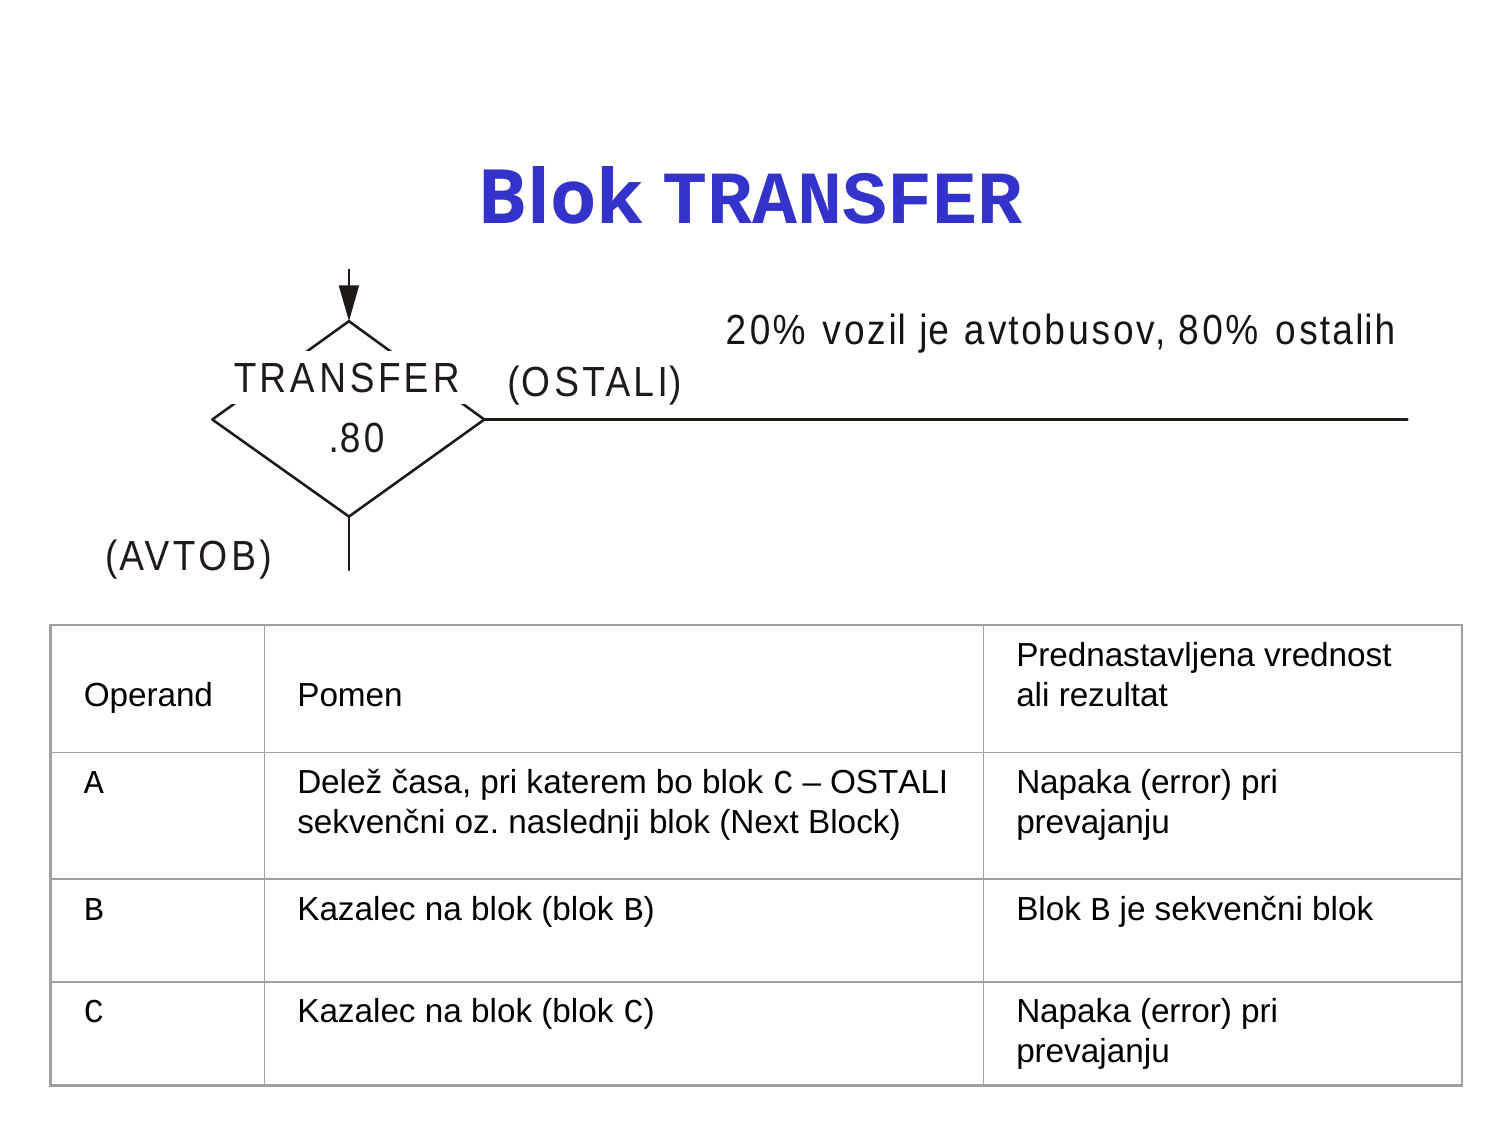

# Blok TRANSFER
Operand
Pomen
Prednastavljena vrednost ali rezultat
A
Delež časa, pri katerem bo blok C – OSTALI sekvenčni oz. naslednji blok (Next Block)
Napaka (error) pri prevajanju
B
Kazalec na blok (blok B)
Blok B je sekvenčni blok
C
Kazalec na blok (blok C)
Napaka (error) pri prevajanju